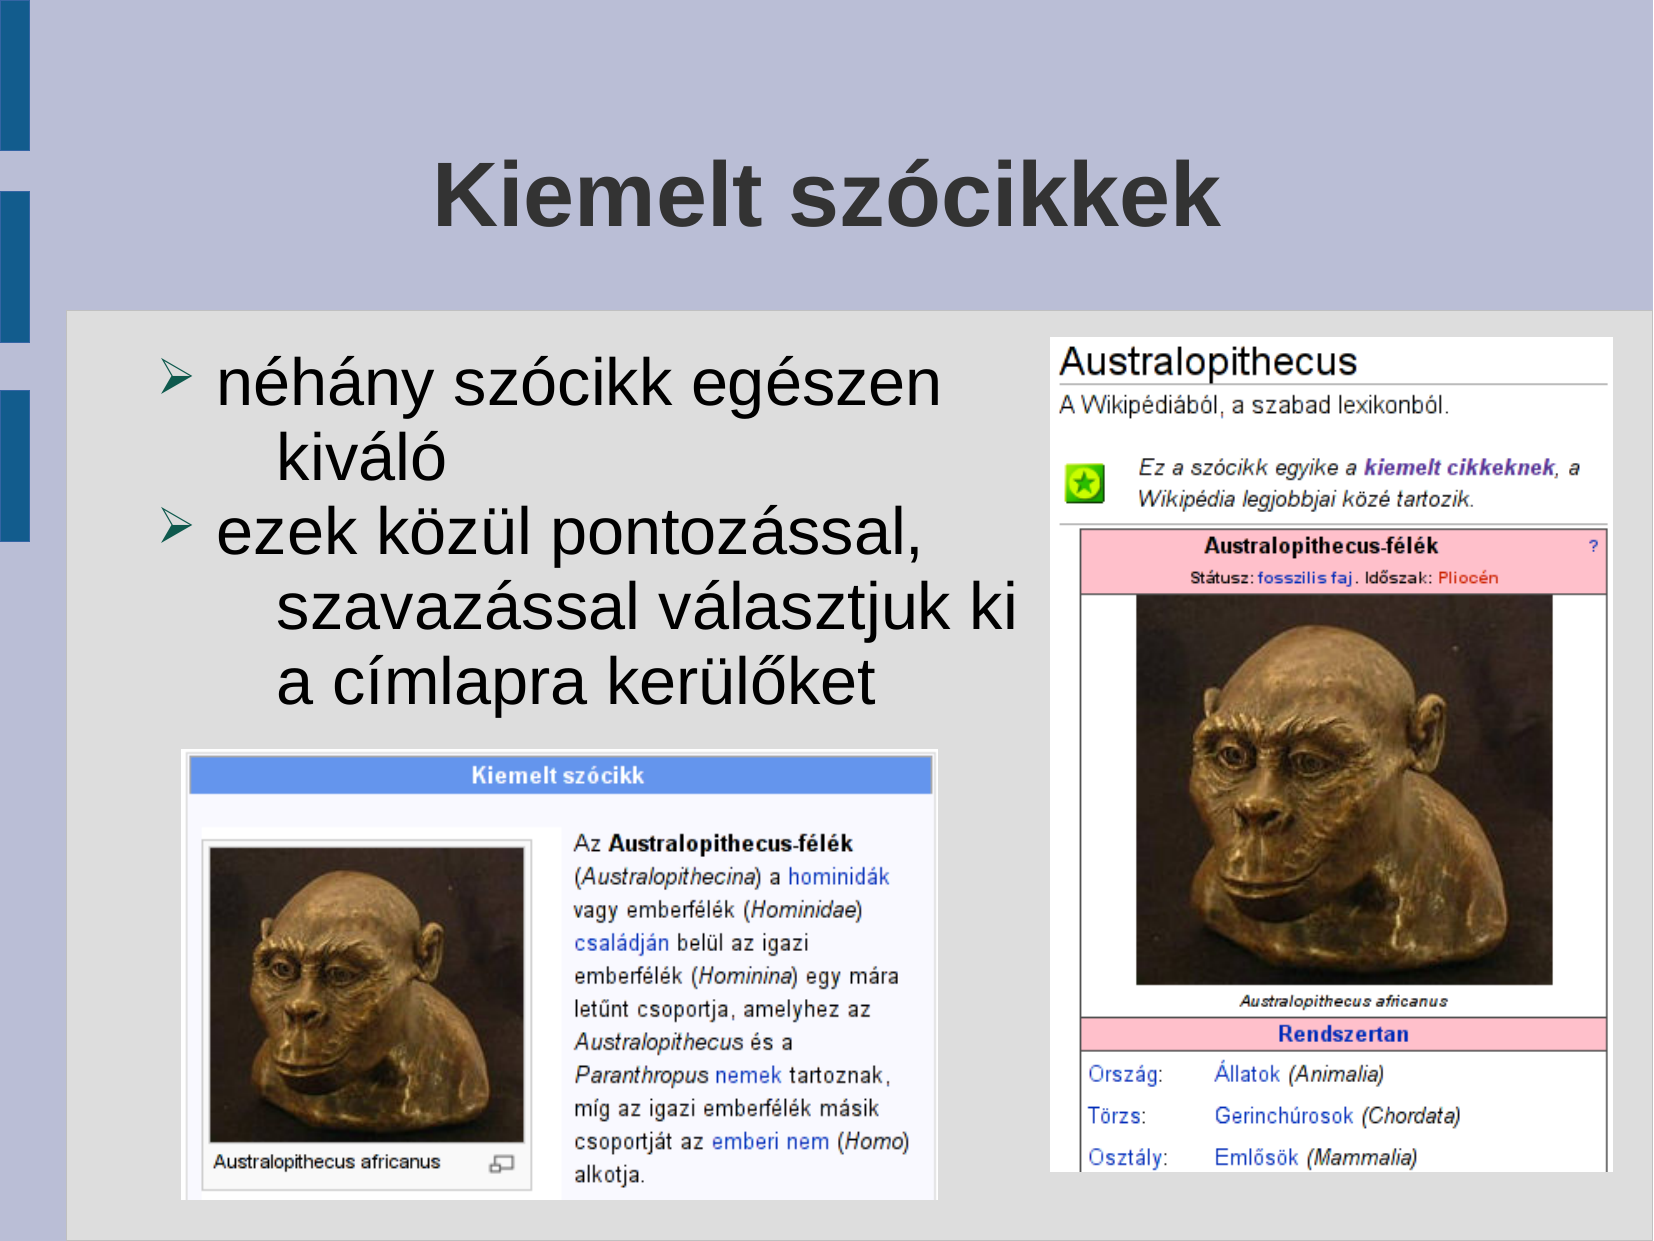

# Kiemelt szócikkek
néhány szócikk egészen kiváló
ezek közül pontozással, szavazással választjuk ki a címlapra kerülőket